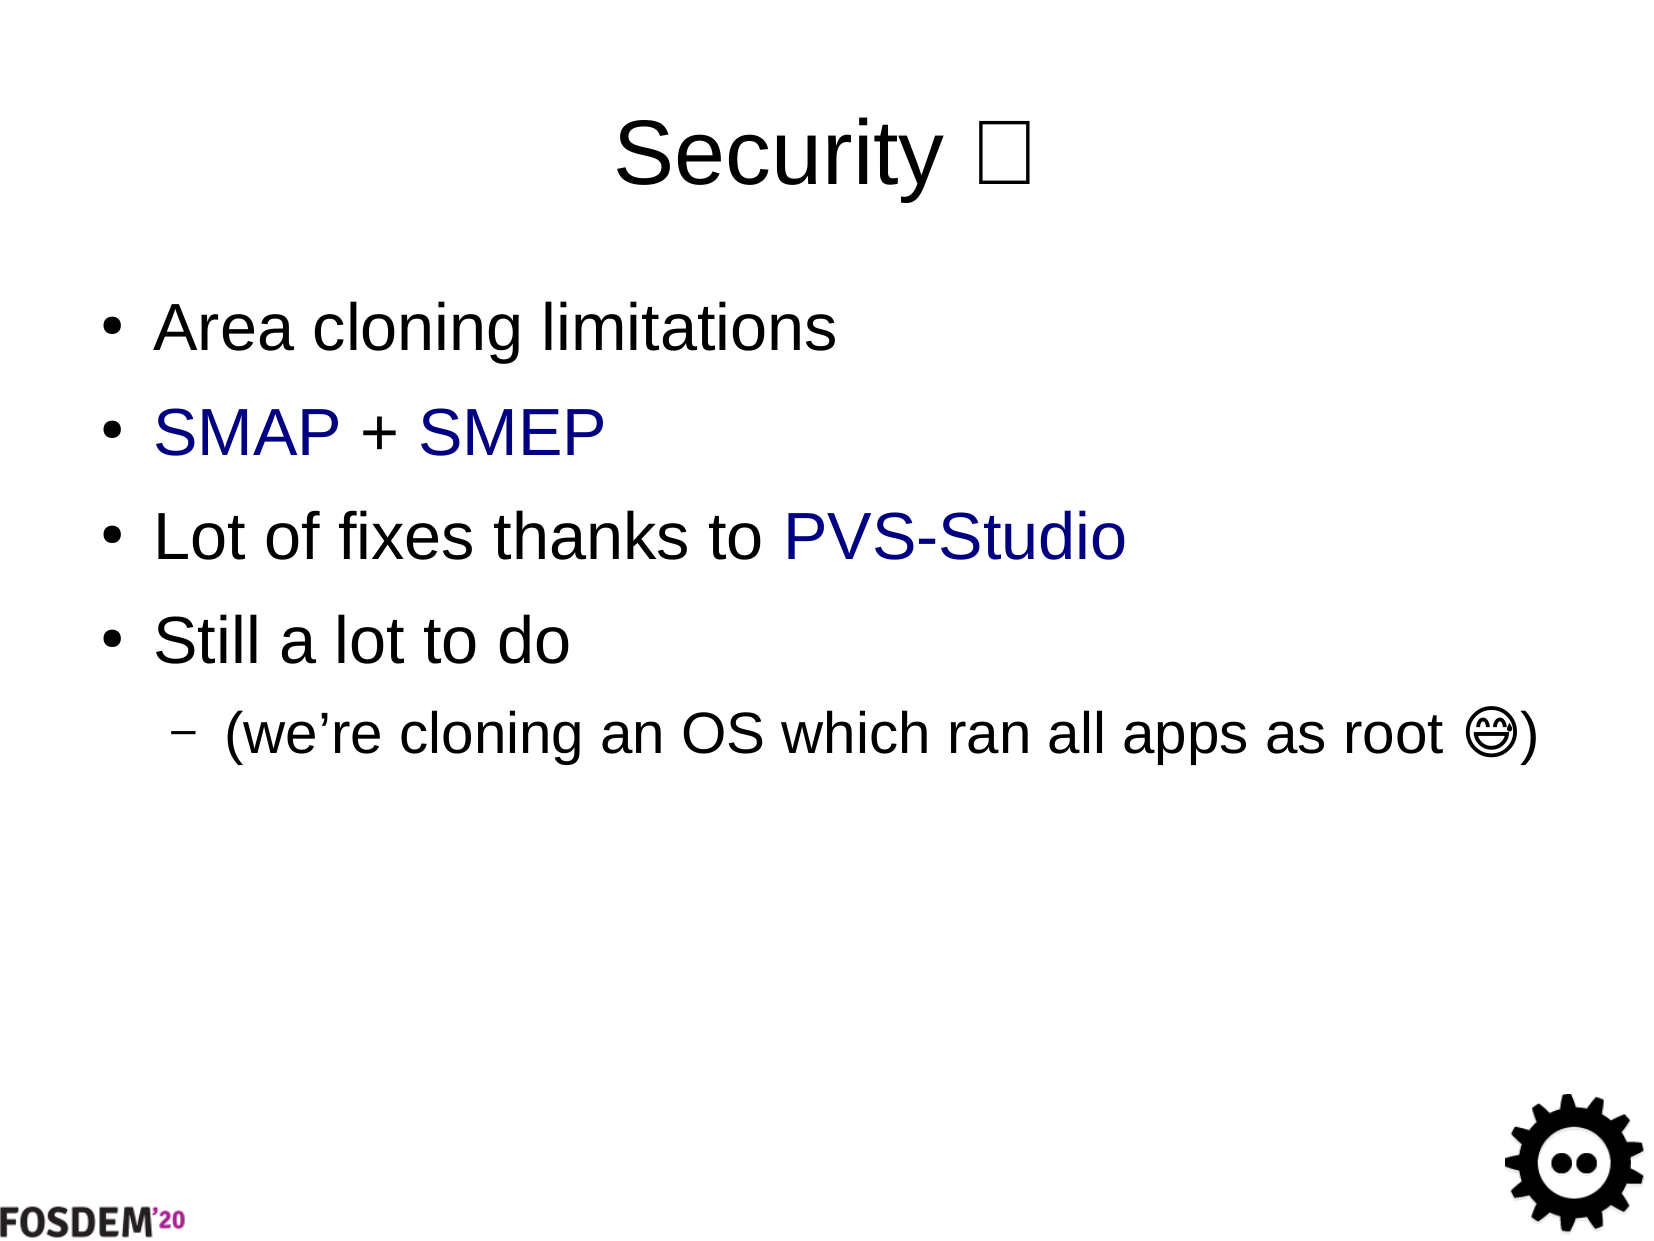

# Security 👮
Area cloning limitations
SMAP + SMEP
Lot of fixes thanks to PVS-Studio
Still a lot to do
(we’re cloning an OS which ran all apps as root 😅)